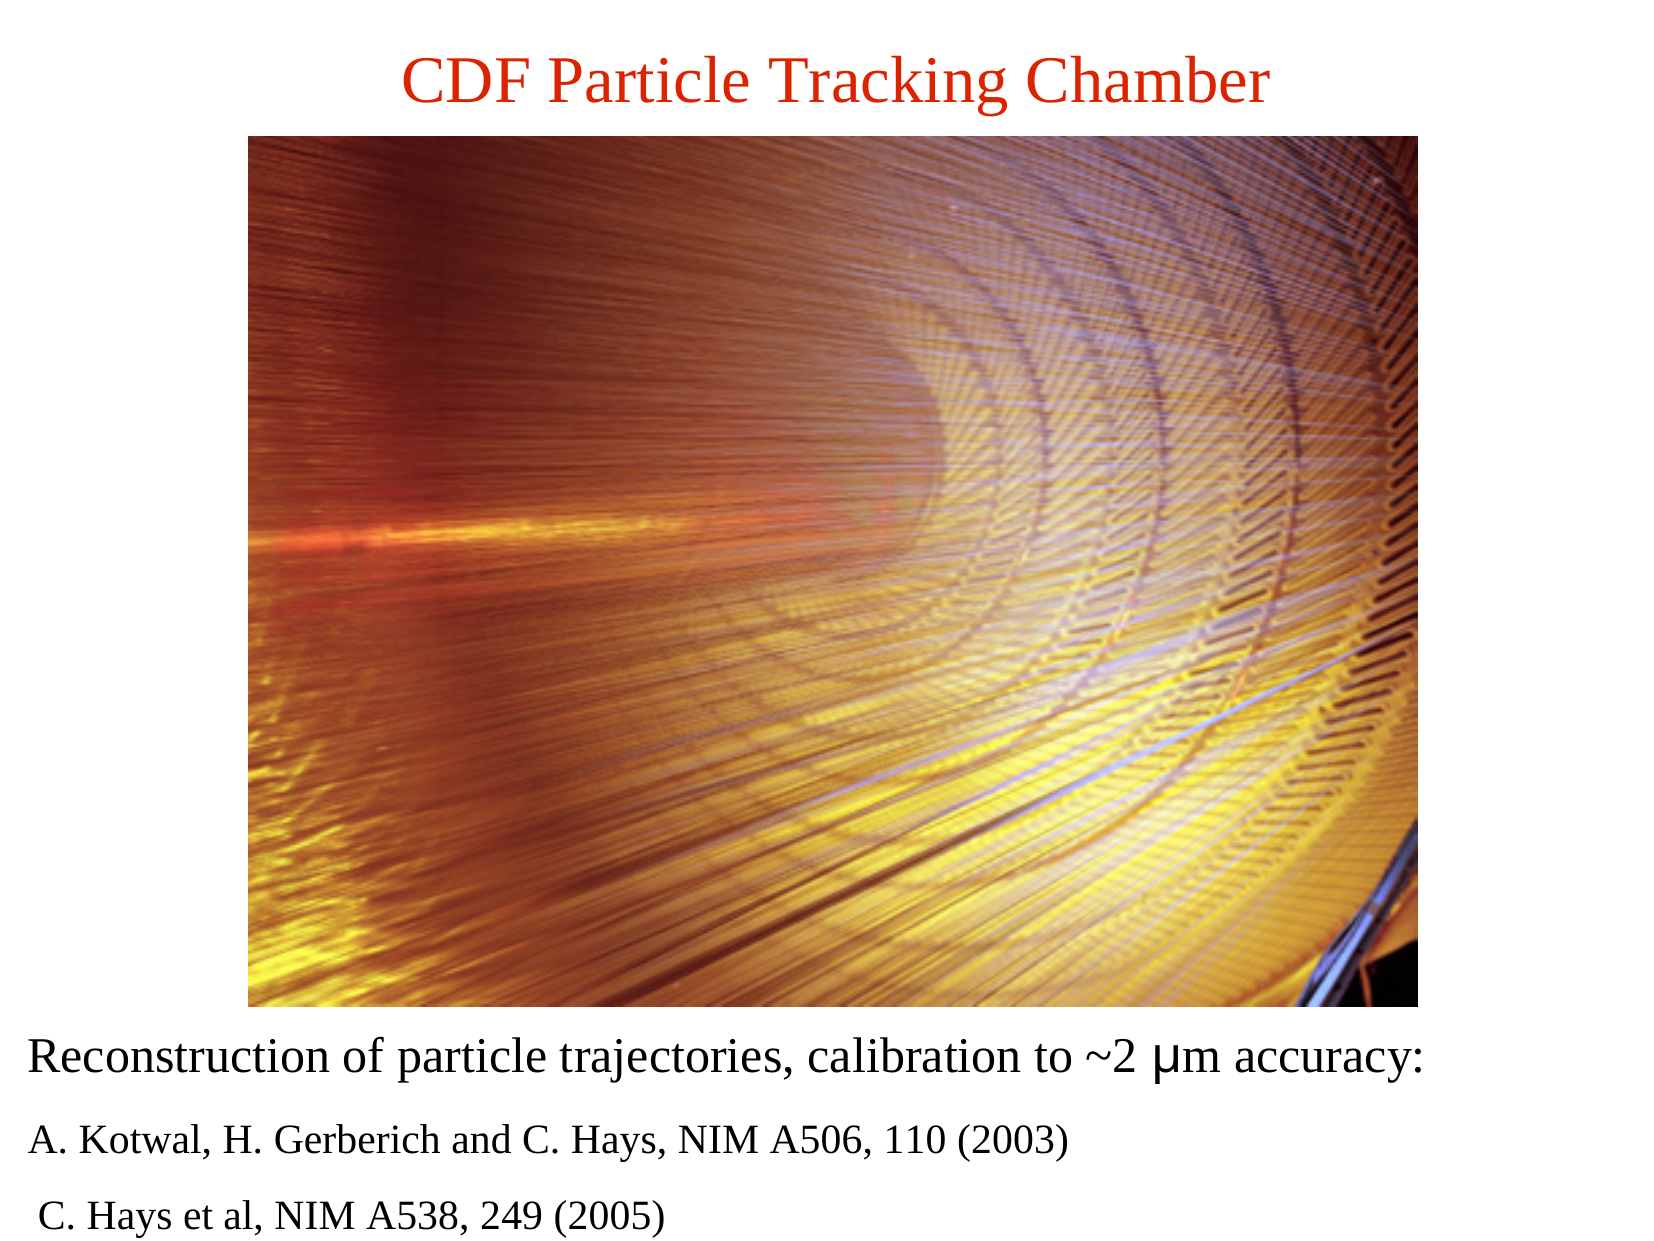

# CDF Particle Tracking Chamber
Reconstruction of particle trajectories, calibration to ~2 μm accuracy:
A. Kotwal, H. Gerberich and C. Hays, NIM A506, 110 (2003)
 C. Hays et al, NIM A538, 249 (2005)